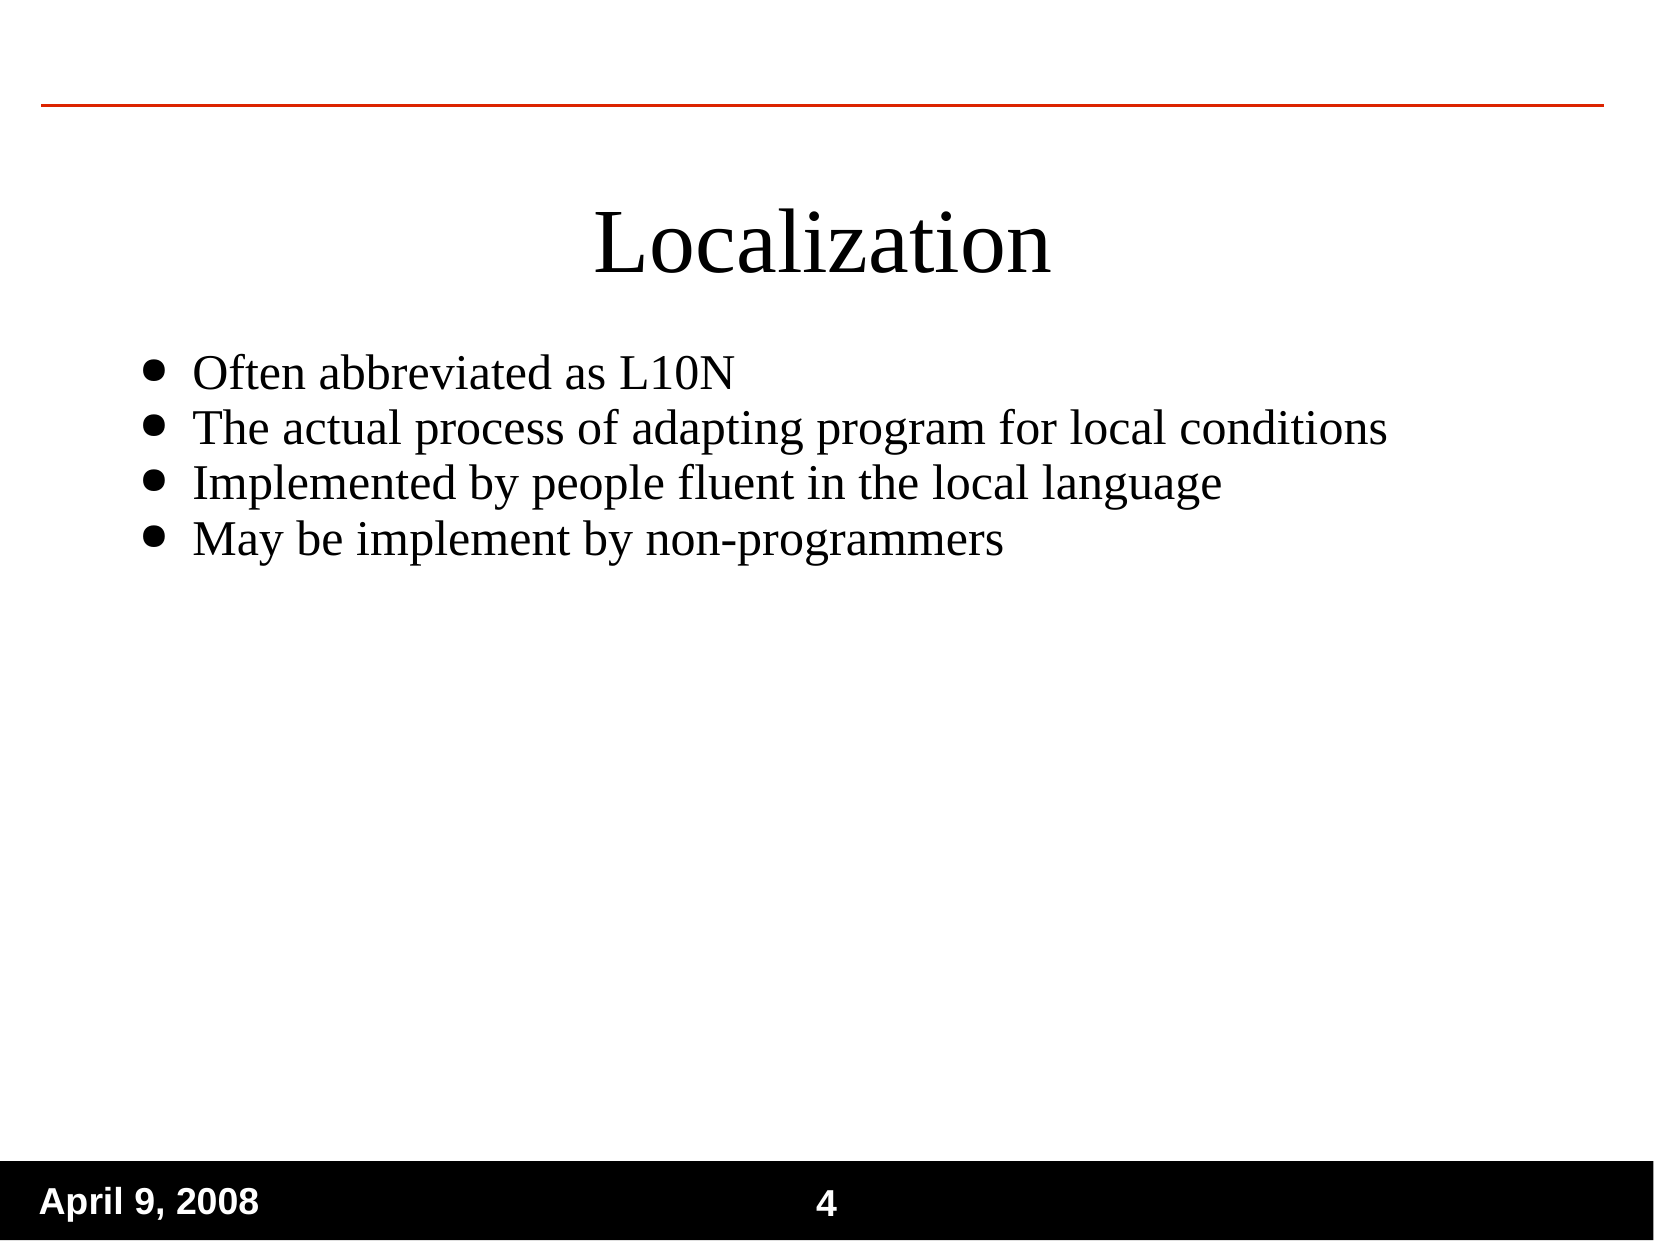

# Localization
Often abbreviated as L10N
The actual process of adapting program for local conditions
Implemented by people fluent in the local language
May be implement by non-programmers